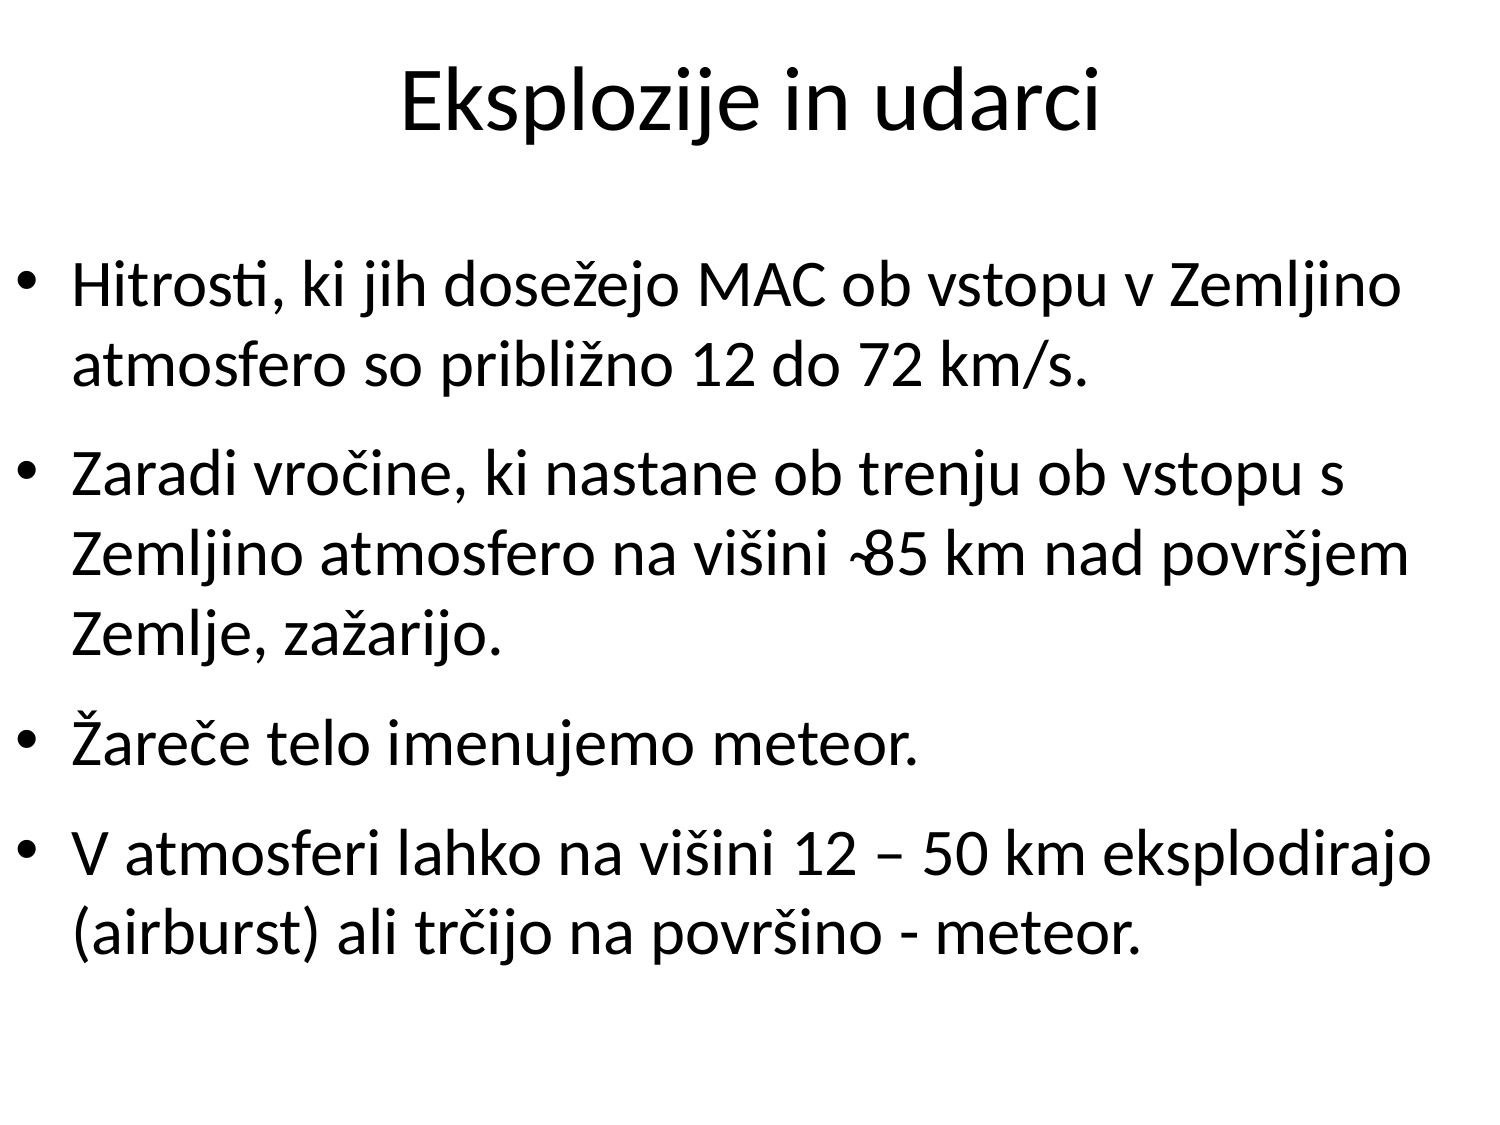

# Eksplozije in udarci
Hitrosti, ki jih dosežejo MAC ob vstopu v Zemljino atmosfero so približno 12 do 72 km/s.
Zaradi vročine, ki nastane ob trenju ob vstopu s Zemljino atmosfero na višini ̴85 km nad površjem Zemlje, zažarijo.
Žareče telo imenujemo meteor.
V atmosferi lahko na višini 12 – 50 km eksplodirajo (airburst) ali trčijo na površino - meteor.